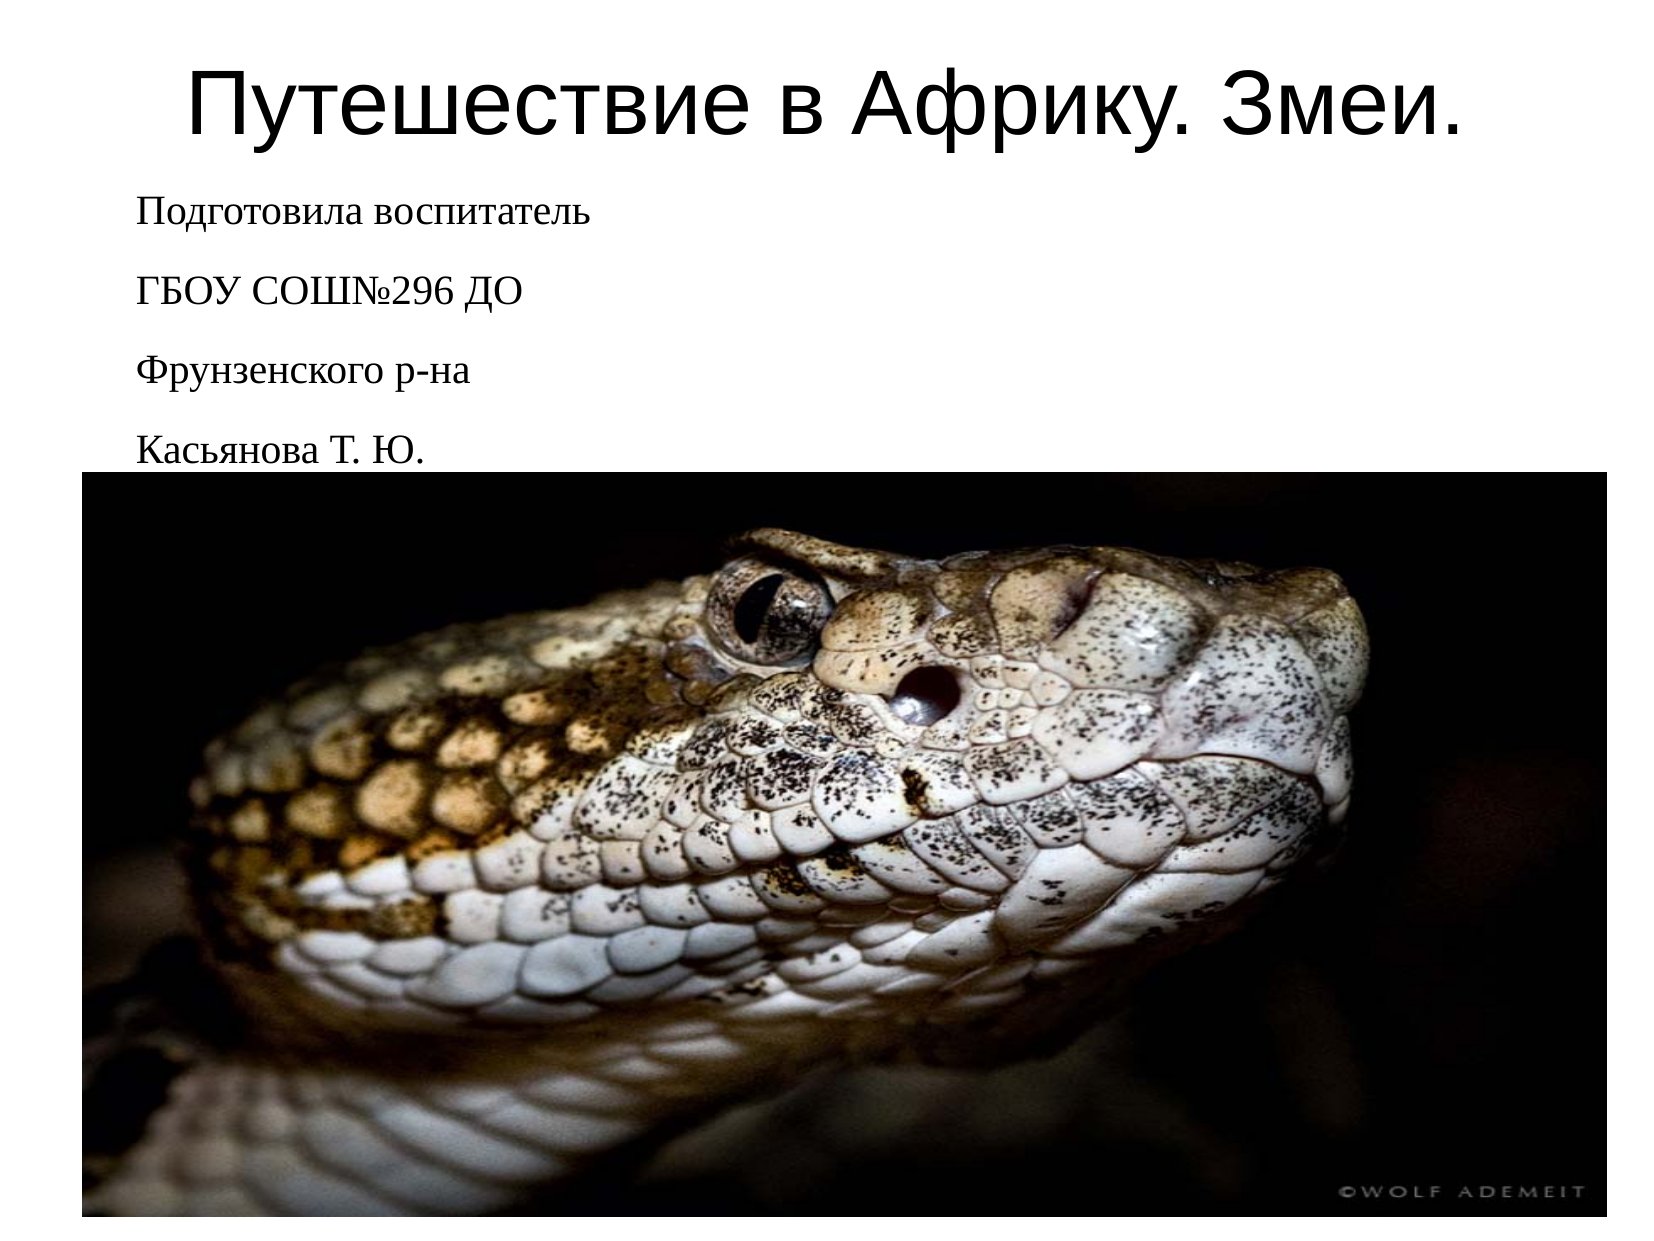

# Путешествие в Африку. Змеи.
Подготовила воспитатель
ГБОУ СОШ№296 ДО
Фрунзенского р-на
Касьянова Т. Ю.